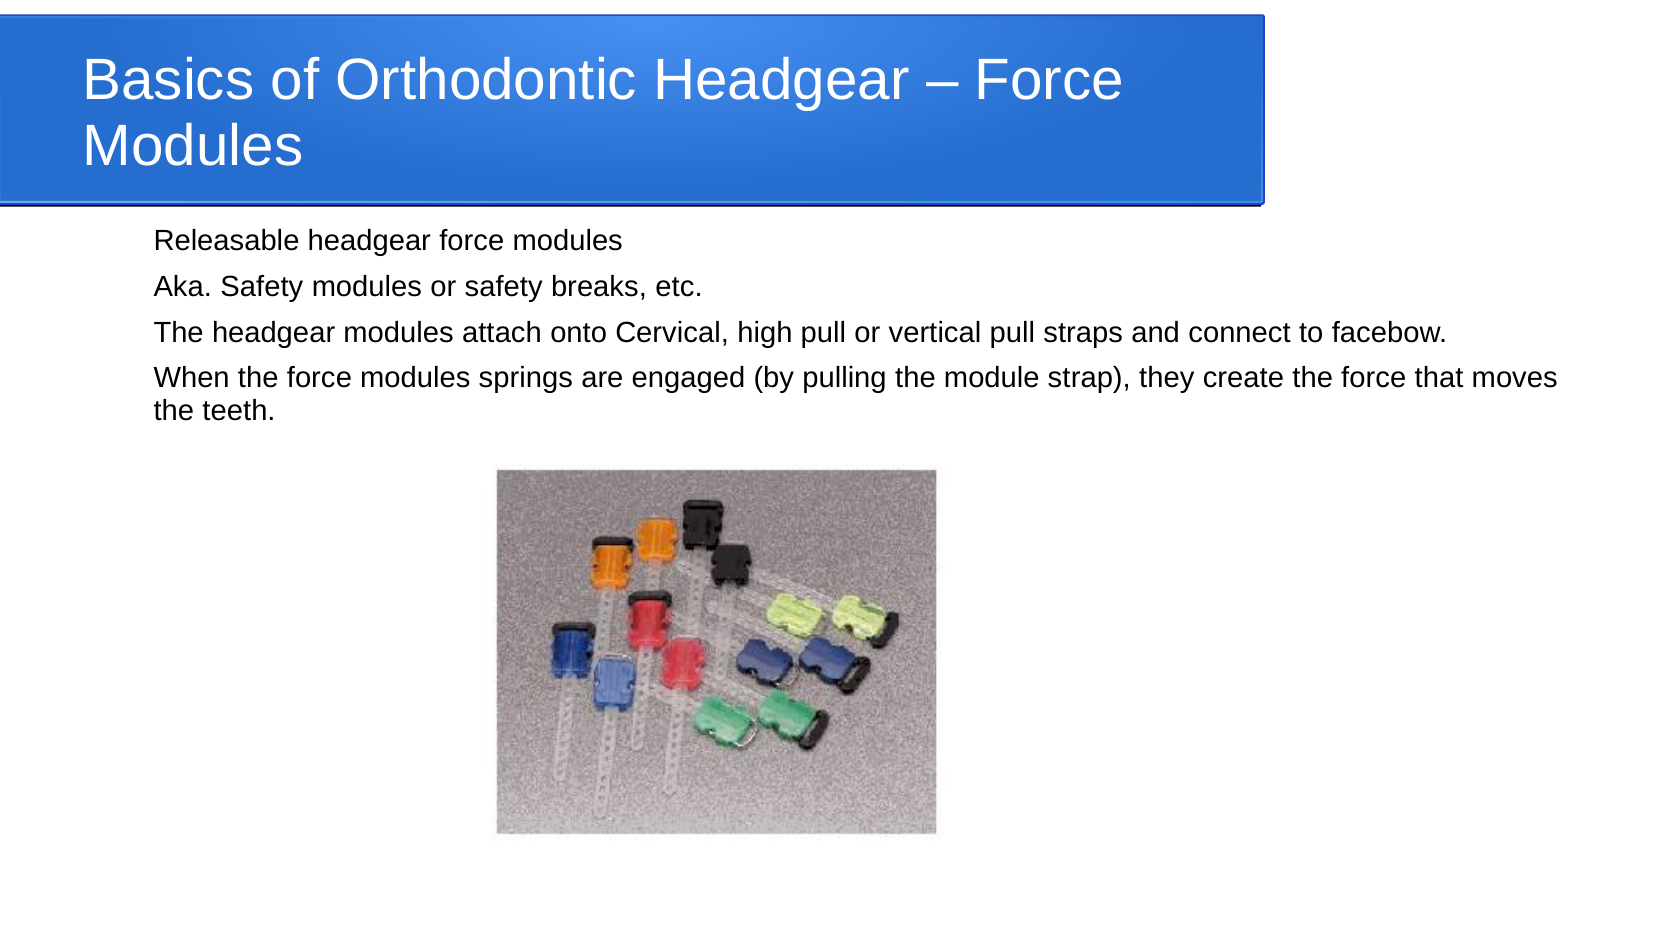

# Basics of Orthodontic Headgear – Force Modules
Releasable headgear force modules
Aka. Safety modules or safety breaks, etc.
The headgear modules attach onto Cervical, high pull or vertical pull straps and connect to facebow.
When the force modules springs are engaged (by pulling the module strap), they create the force that moves the teeth.